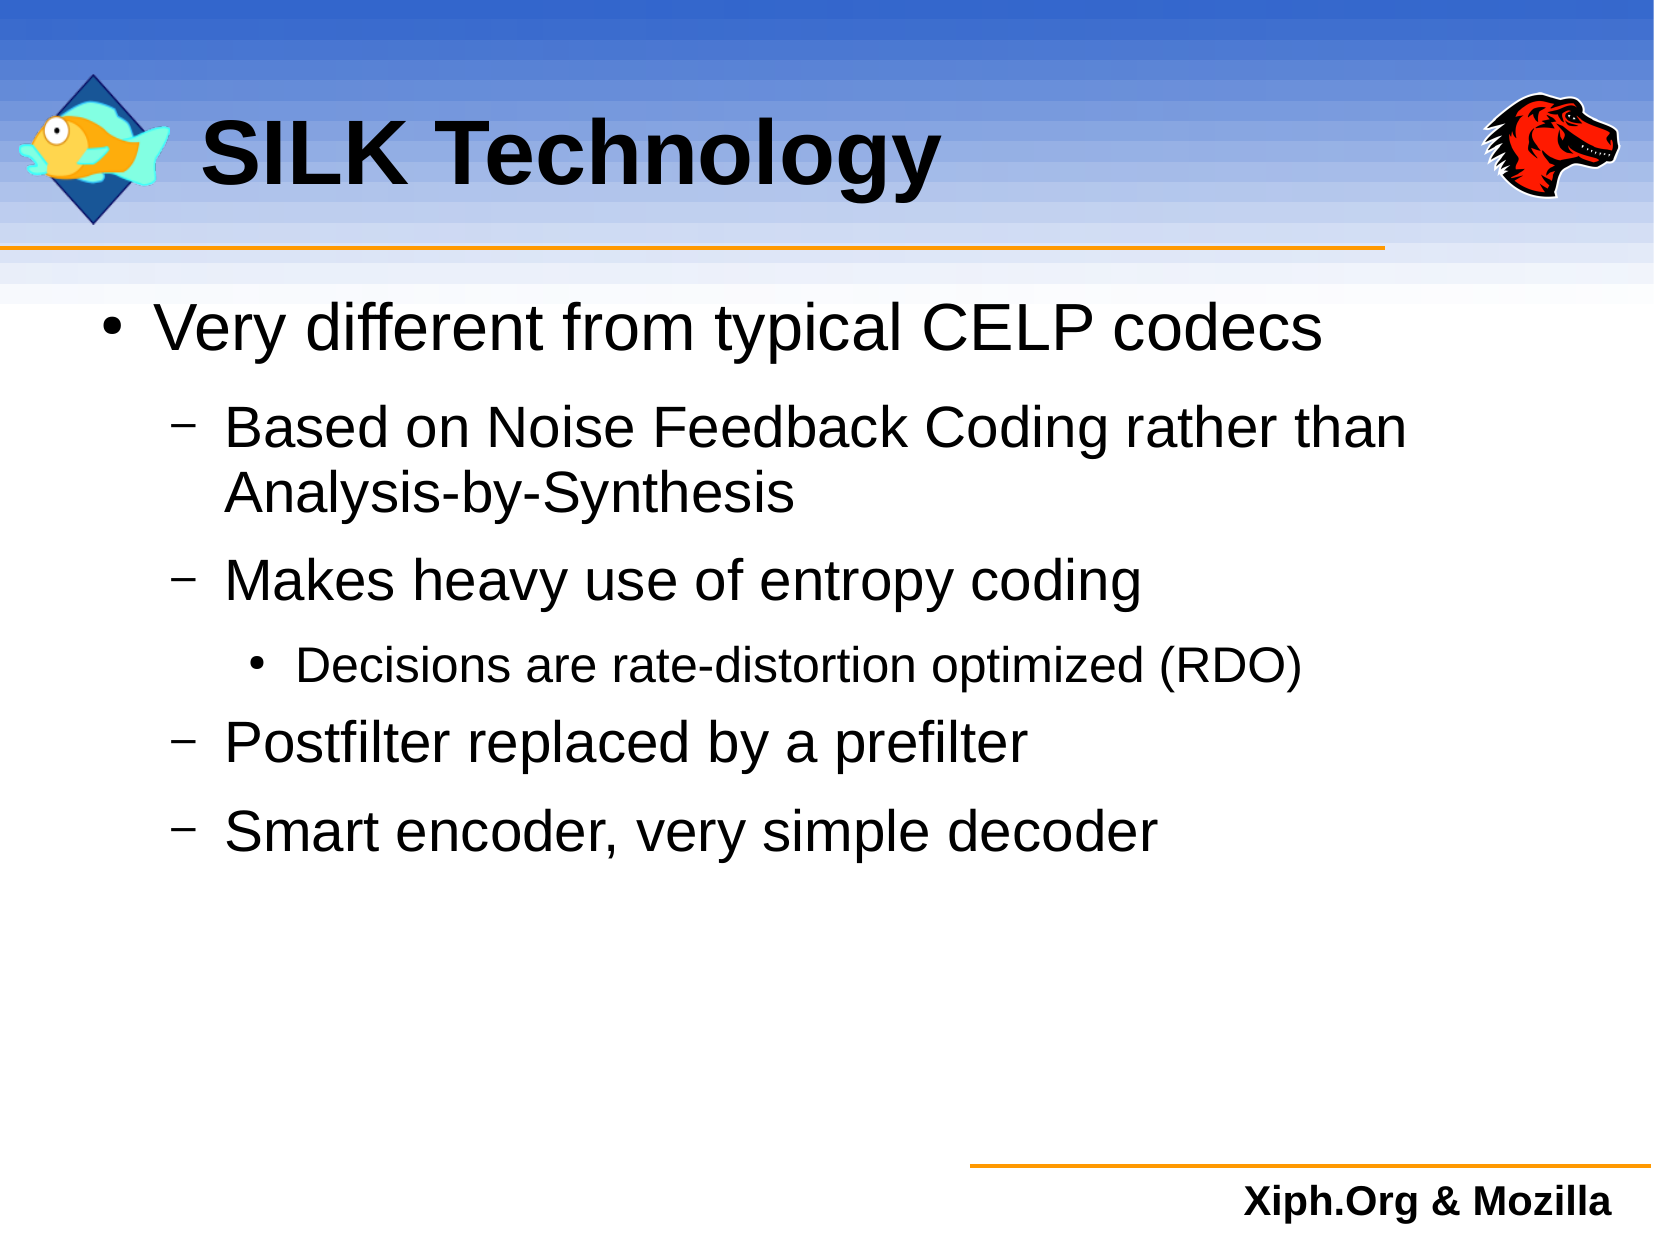

# SILK Technology
Very different from typical CELP codecs
Based on Noise Feedback Coding rather than Analysis-by-Synthesis
Makes heavy use of entropy coding
Decisions are rate-distortion optimized (RDO)
Postfilter replaced by a prefilter
Smart encoder, very simple decoder